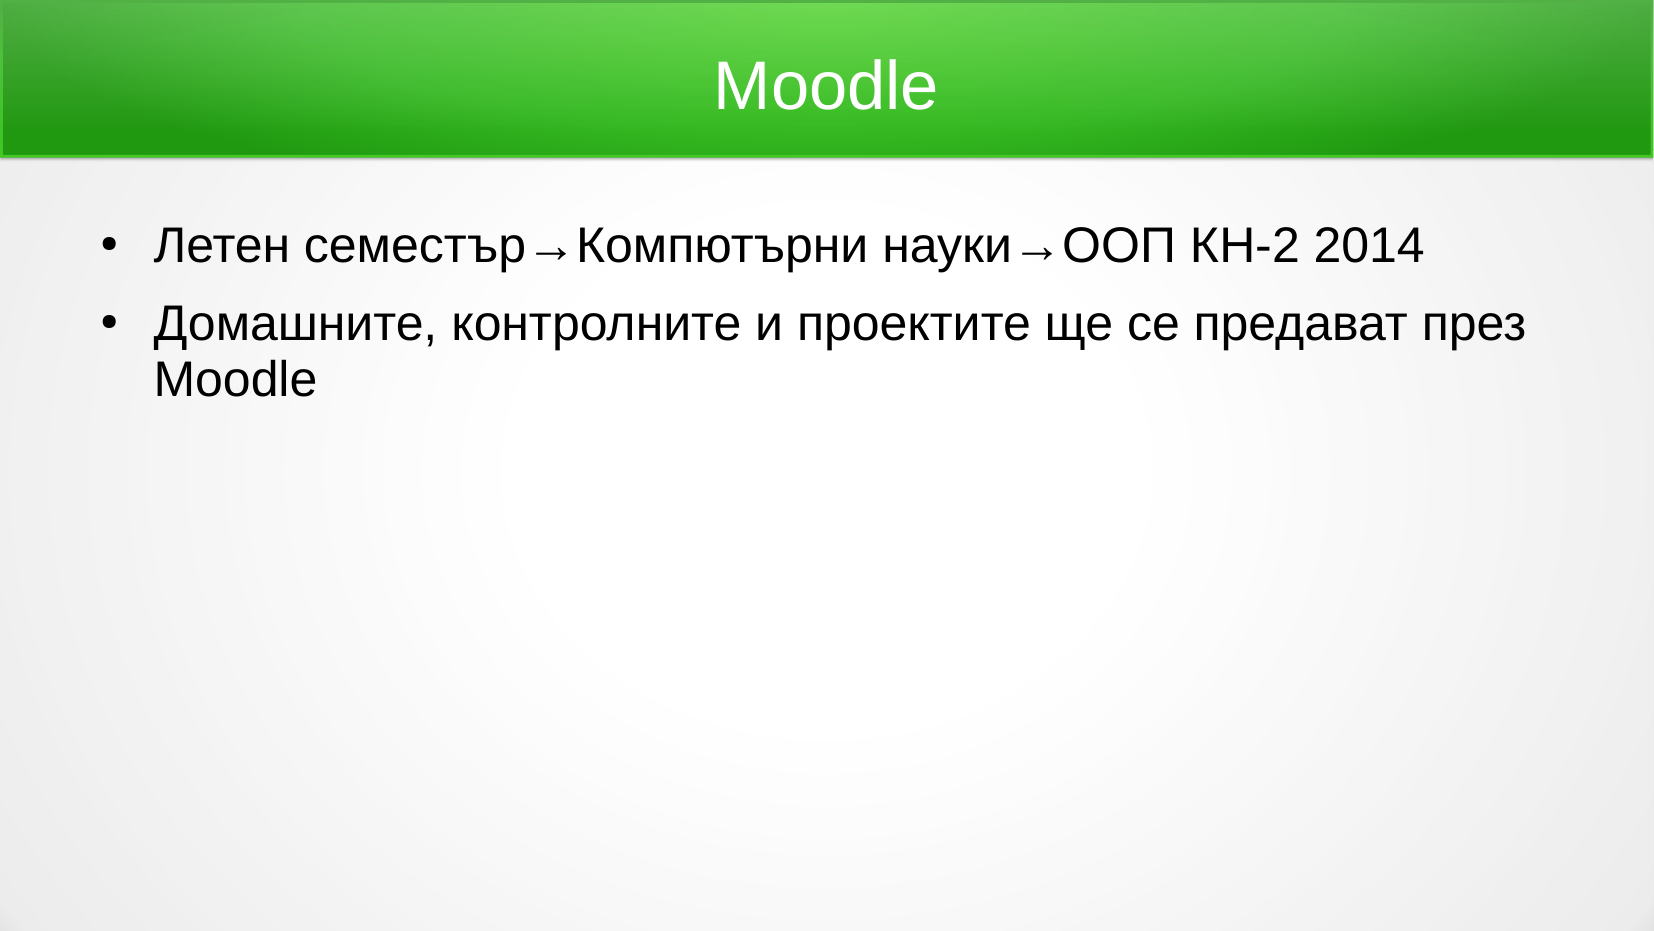

# Moodle
Летен семестър→Компютърни науки→ООП КН-2 2014
Домашните, контролните и проектите ще се предават през Moodle